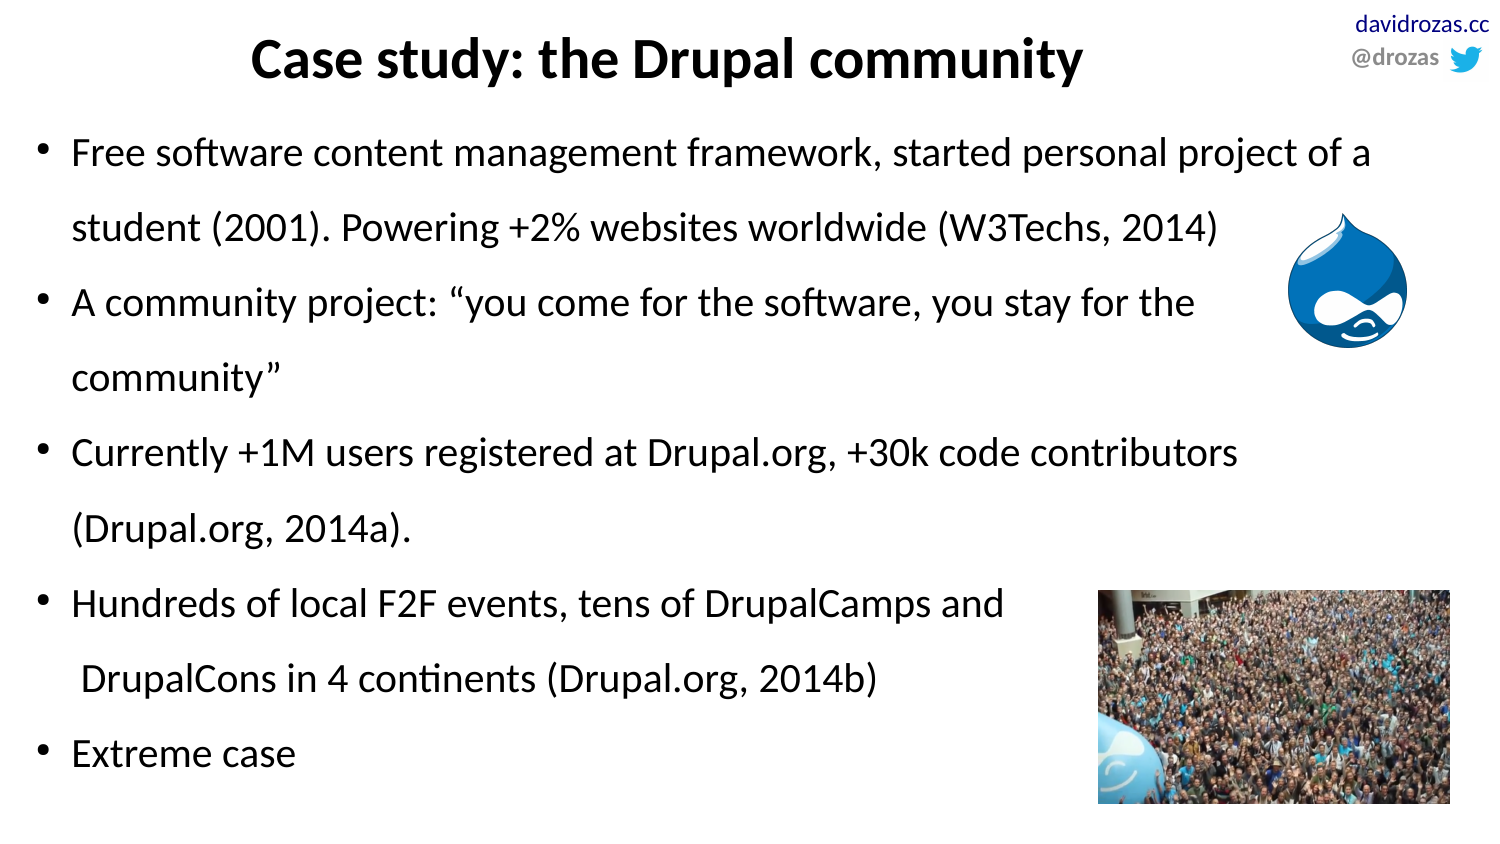

davidrozas.cc
@drozas
# Case study: the Drupal community
Free software content management framework, started personal project of a student (2001). Powering +2% websites worldwide (W3Techs, 2014)
A community project: “you come for the software, you stay for the community”
Currently +1M users registered at Drupal.org, +30k code contributors (Drupal.org, 2014a).
Hundreds of local F2F events, tens of DrupalCamps and
 DrupalCons in 4 continents (Drupal.org, 2014b)
Extreme case